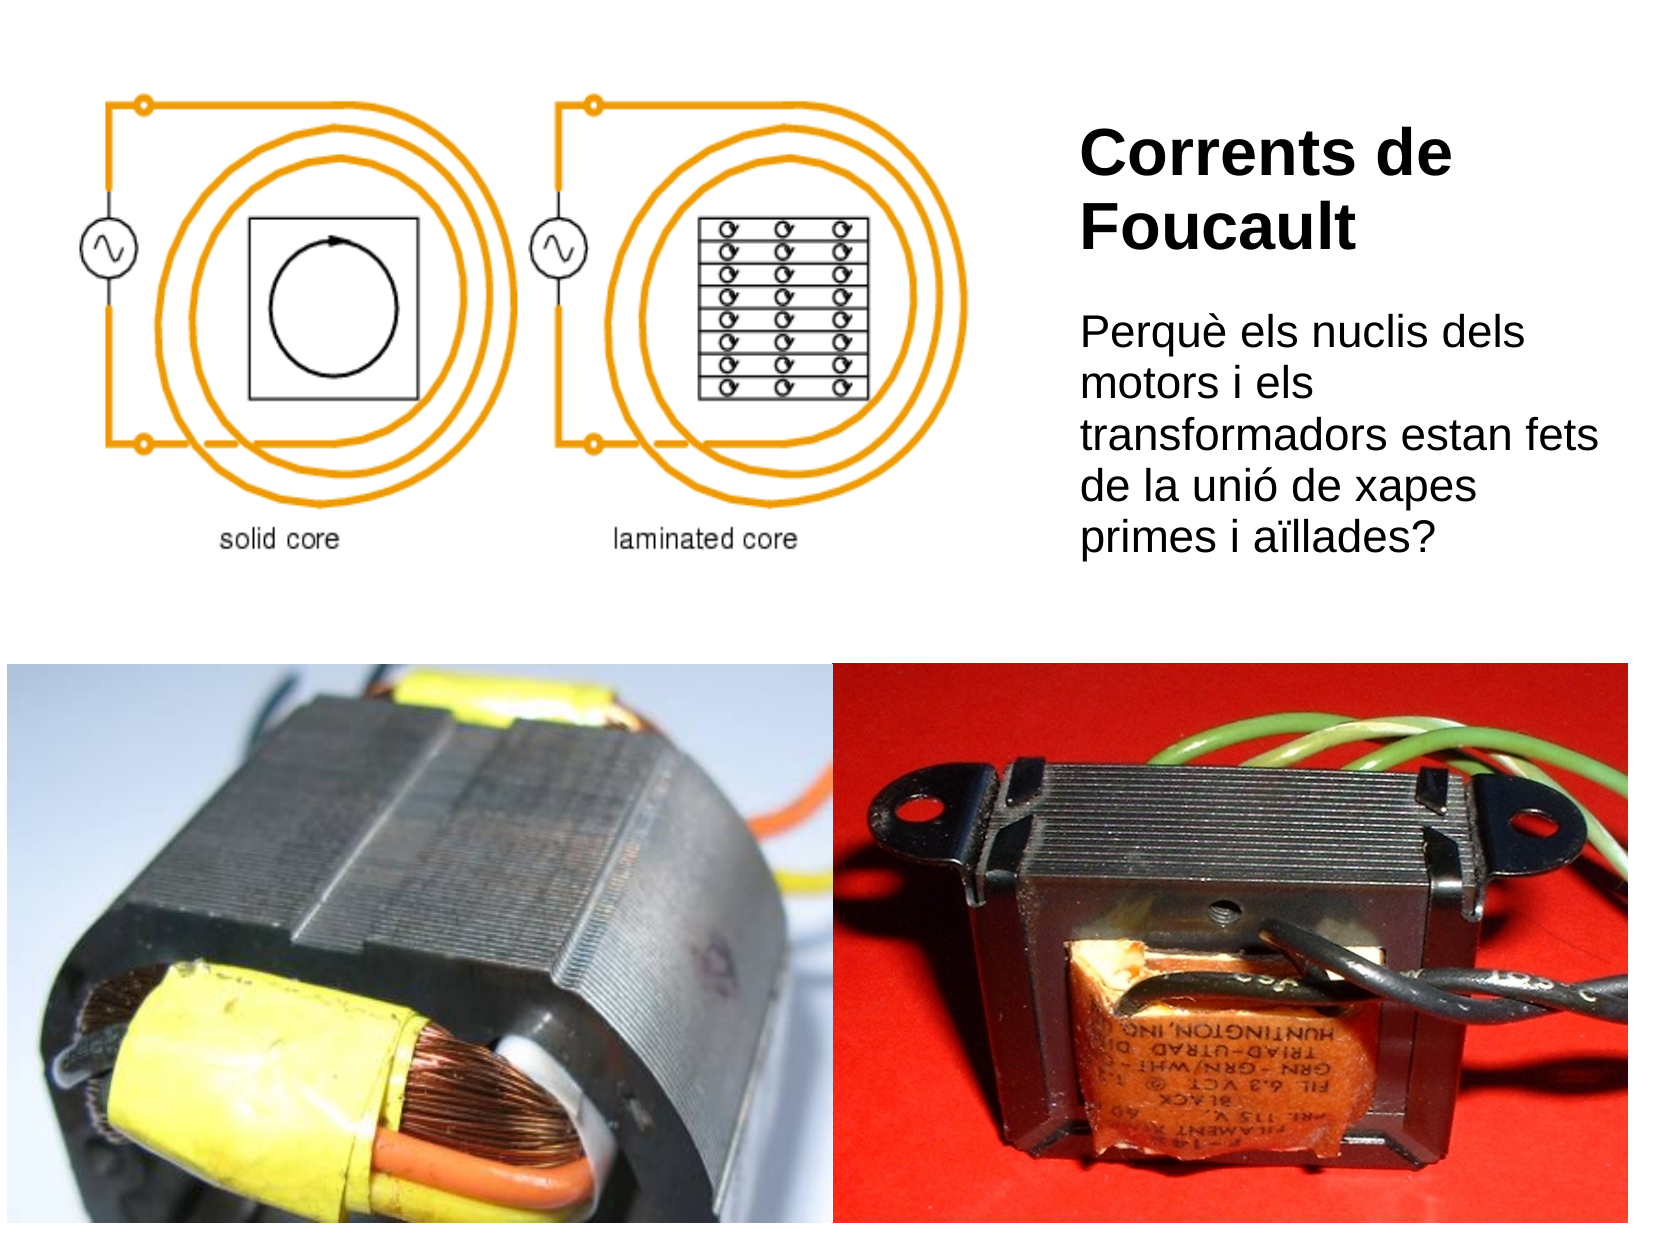

Corrents de Foucault
Perquè els nuclis dels motors i els transformadors estan fets de la unió de xapes primes i aïllades?
6